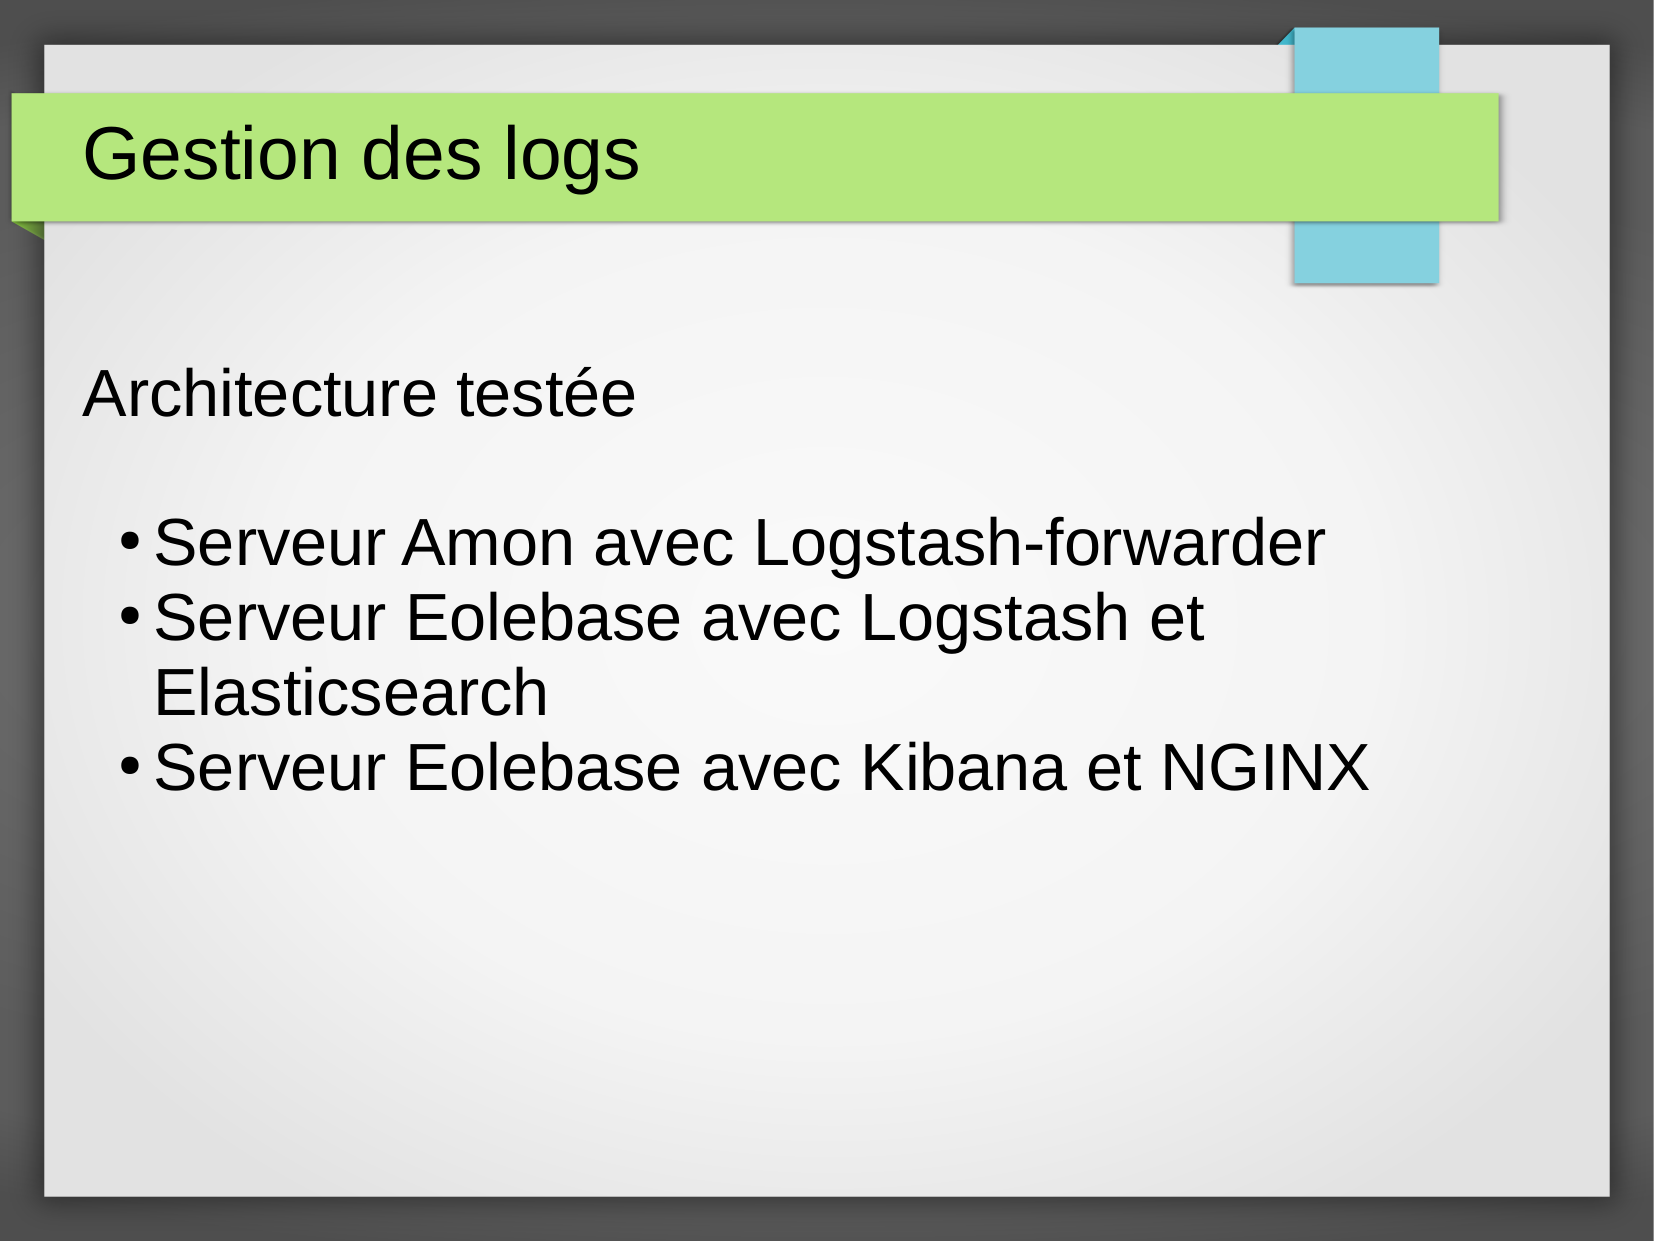

# Gestion des logs
Architecture testée
Serveur Amon avec Logstash-forwarder
Serveur Eolebase avec Logstash et Elasticsearch
Serveur Eolebase avec Kibana et NGINX